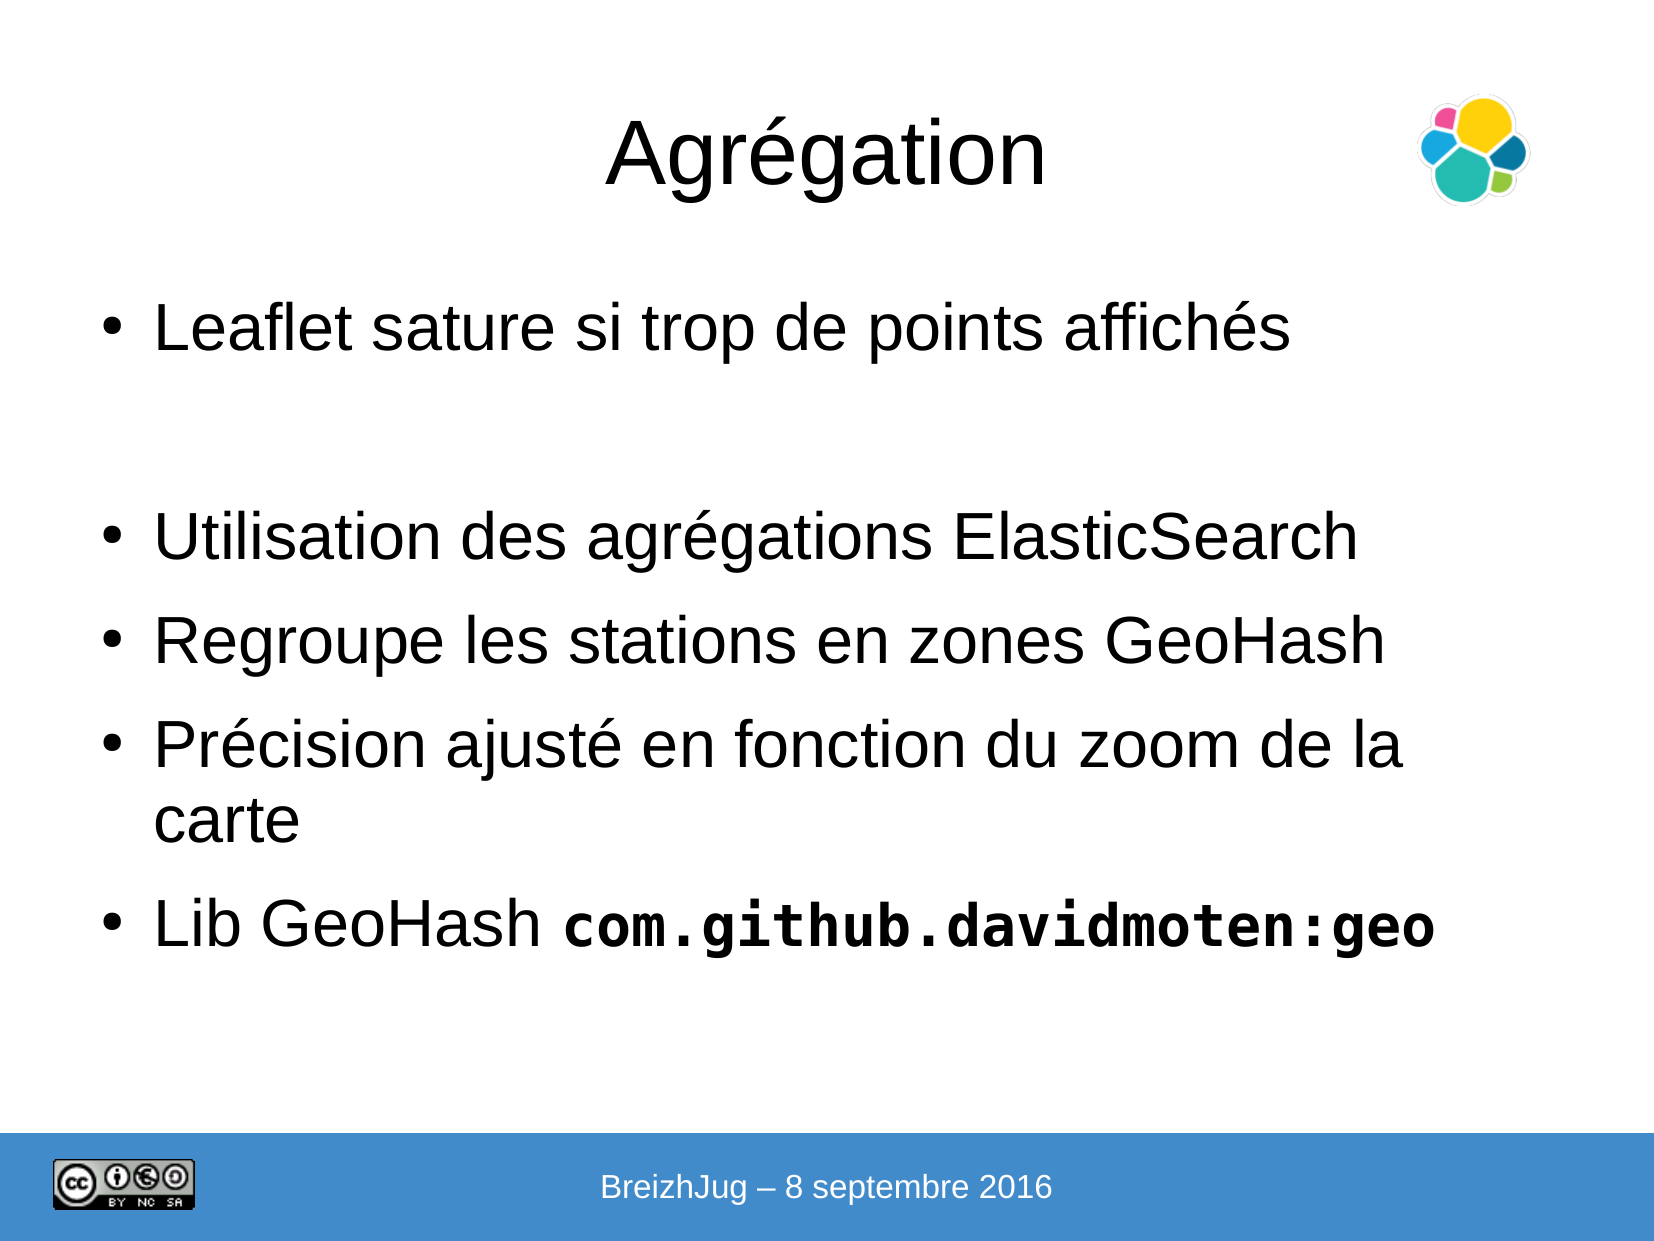

# Agrégation
Leaflet sature si trop de points affichés
Utilisation des agrégations ElasticSearch
Regroupe les stations en zones GeoHash
Précision ajusté en fonction du zoom de la carte
Lib GeoHash com.github.davidmoten:geo